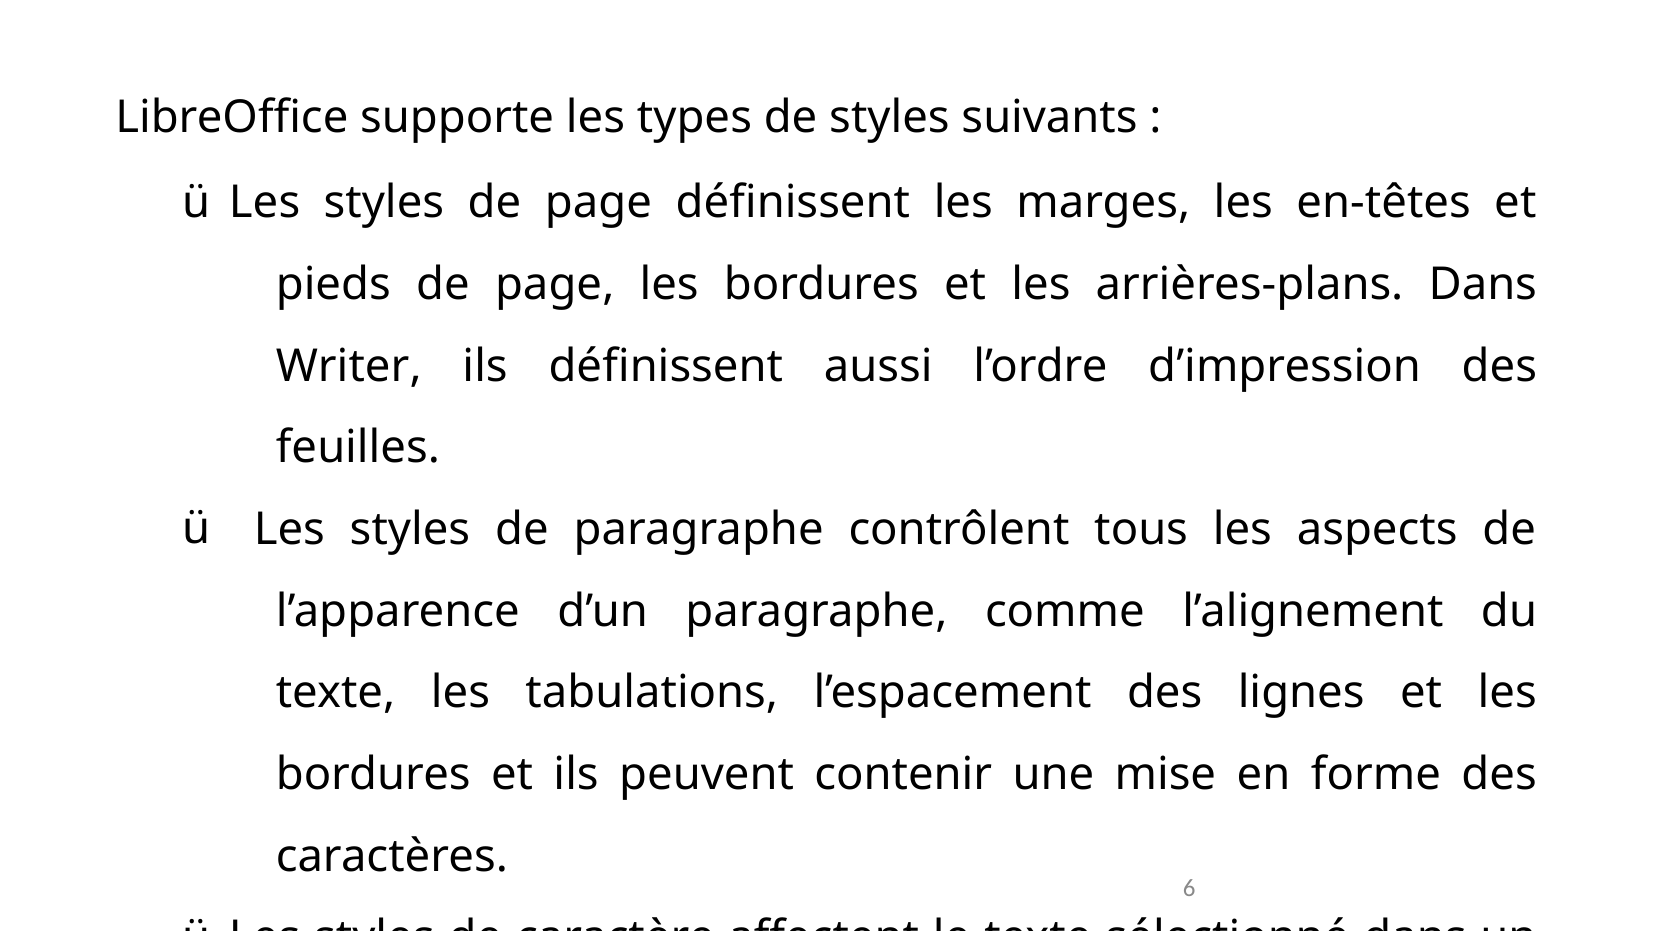

LibreOffice supporte les types de styles suivants :
Les styles de page définissent les marges, les en-têtes et pieds de page, les bordures et les arrières-plans. Dans Writer, ils définissent aussi l’ordre d’impression des feuilles.
 Les styles de paragraphe contrôlent tous les aspects de l’apparence d’un paragraphe, comme l’alignement du texte, les tabulations, l’espacement des lignes et les bordures et ils peuvent contenir une mise en forme des caractères.
Les styles de caractère affectent le texte sélectionné dans un paragraphe par sa taille et la police utilisée ou par les attributs gras et italique.